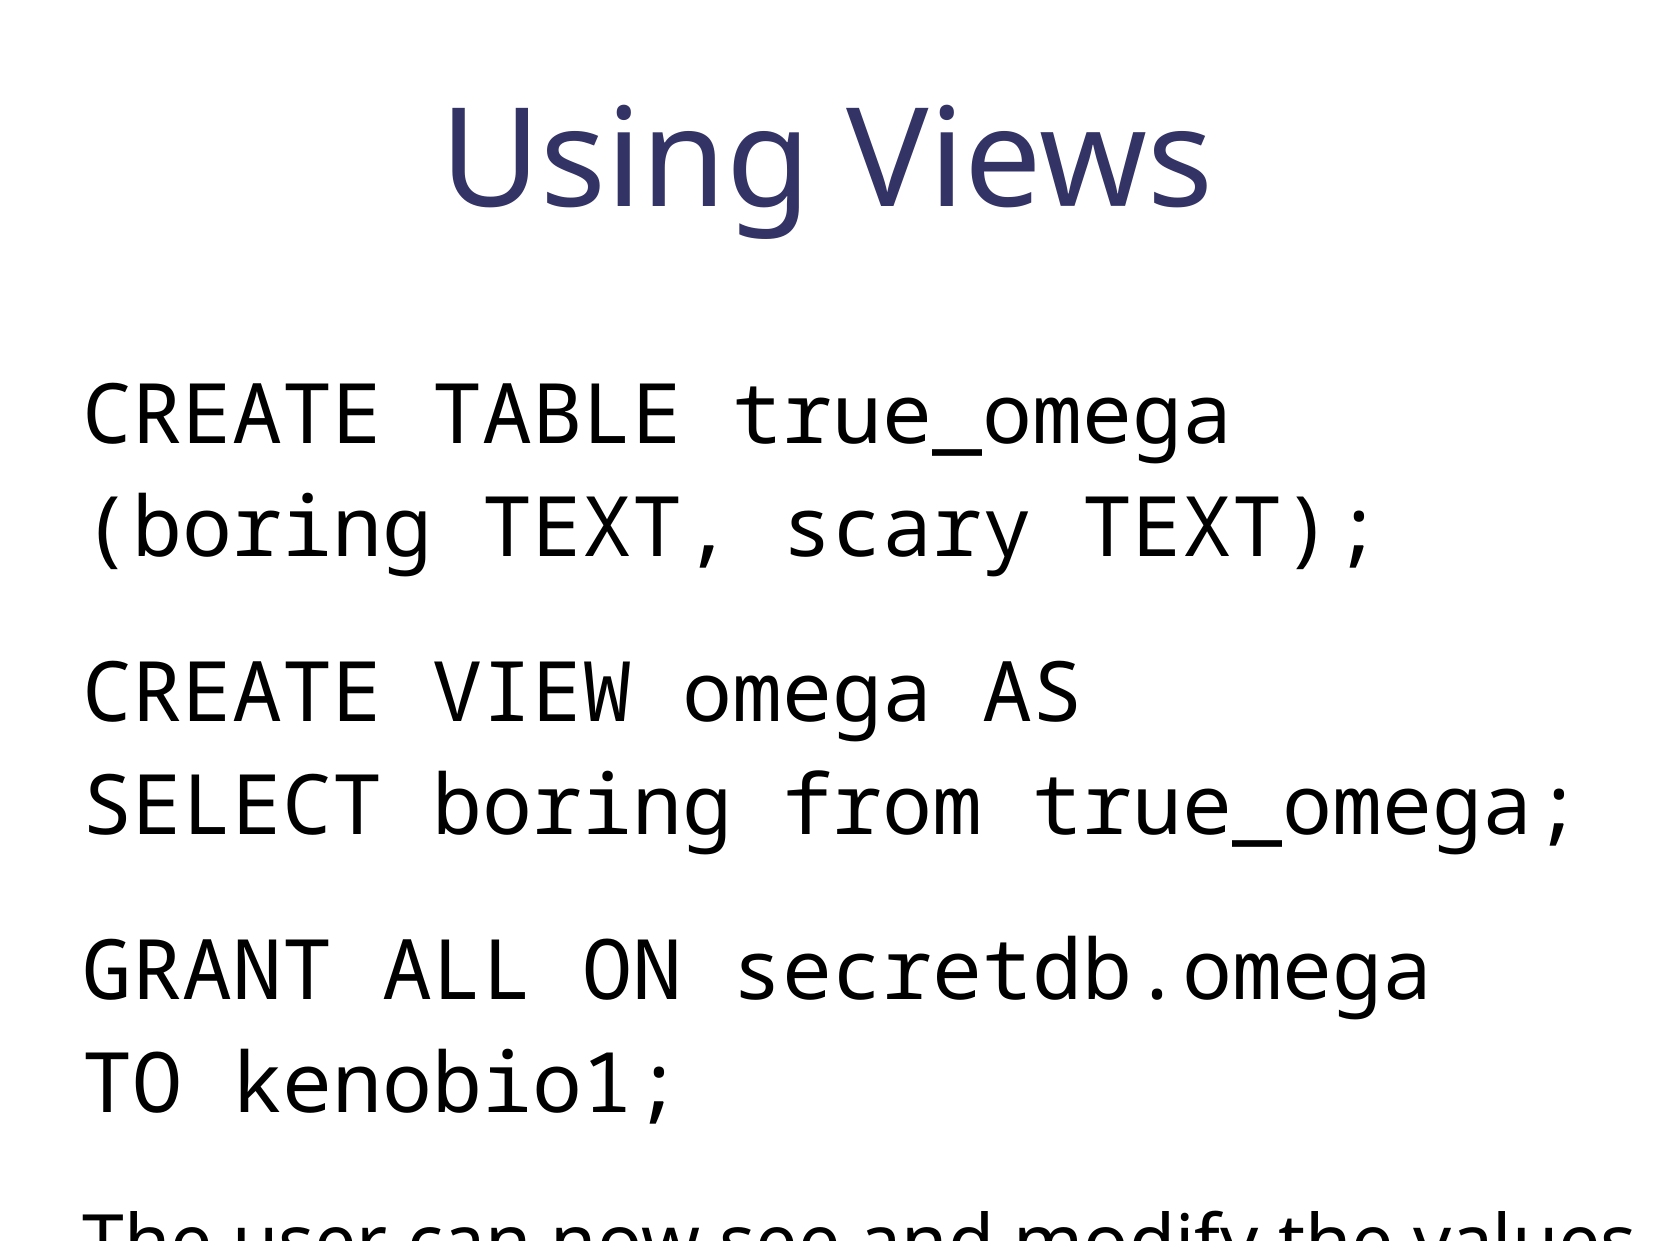

# Using Views
CREATE TABLE true_omega
(boring TEXT, scary TEXT);
CREATE VIEW omega AS
SELECT boring from true_omega;
GRANT ALL ON secretdb.omega
TO kenobio1;
The user can now see and modify the values in “boring” but not in “scary”.